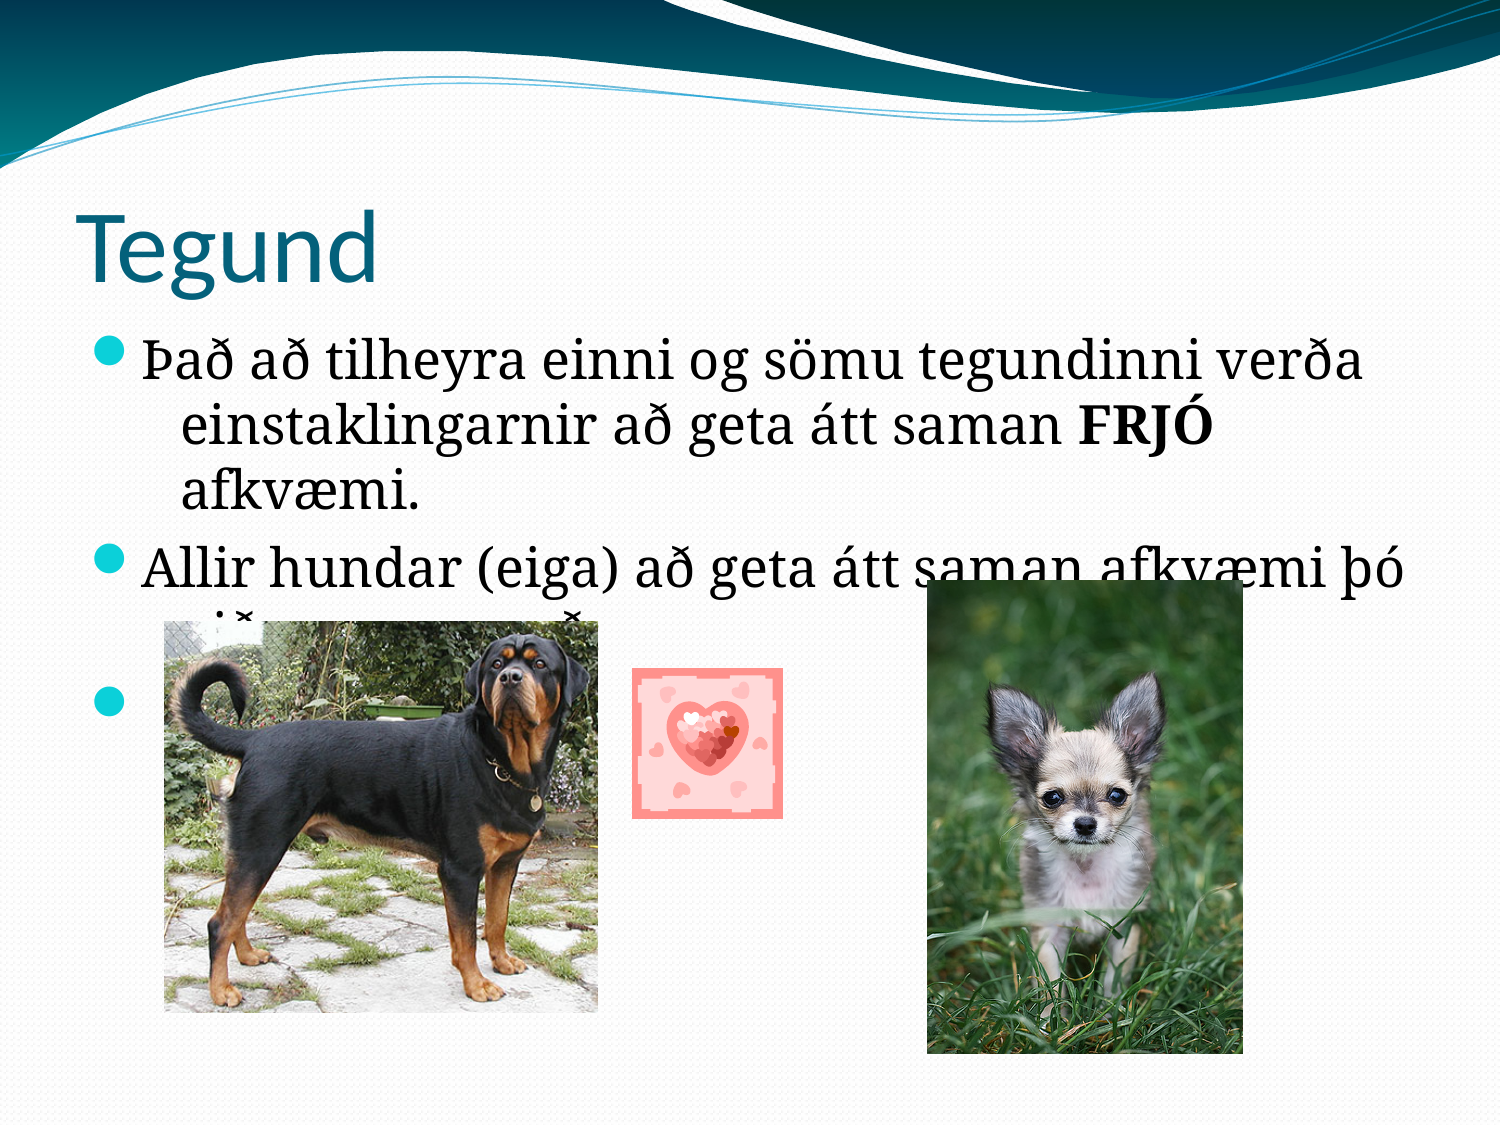

# Tegund
Það að tilheyra einni og sömu tegundinni verða einstaklingarnir að geta átt saman FRJÓ afkvæmi.
Allir hundar (eiga) að geta átt saman afkvæmi þó við værum með: